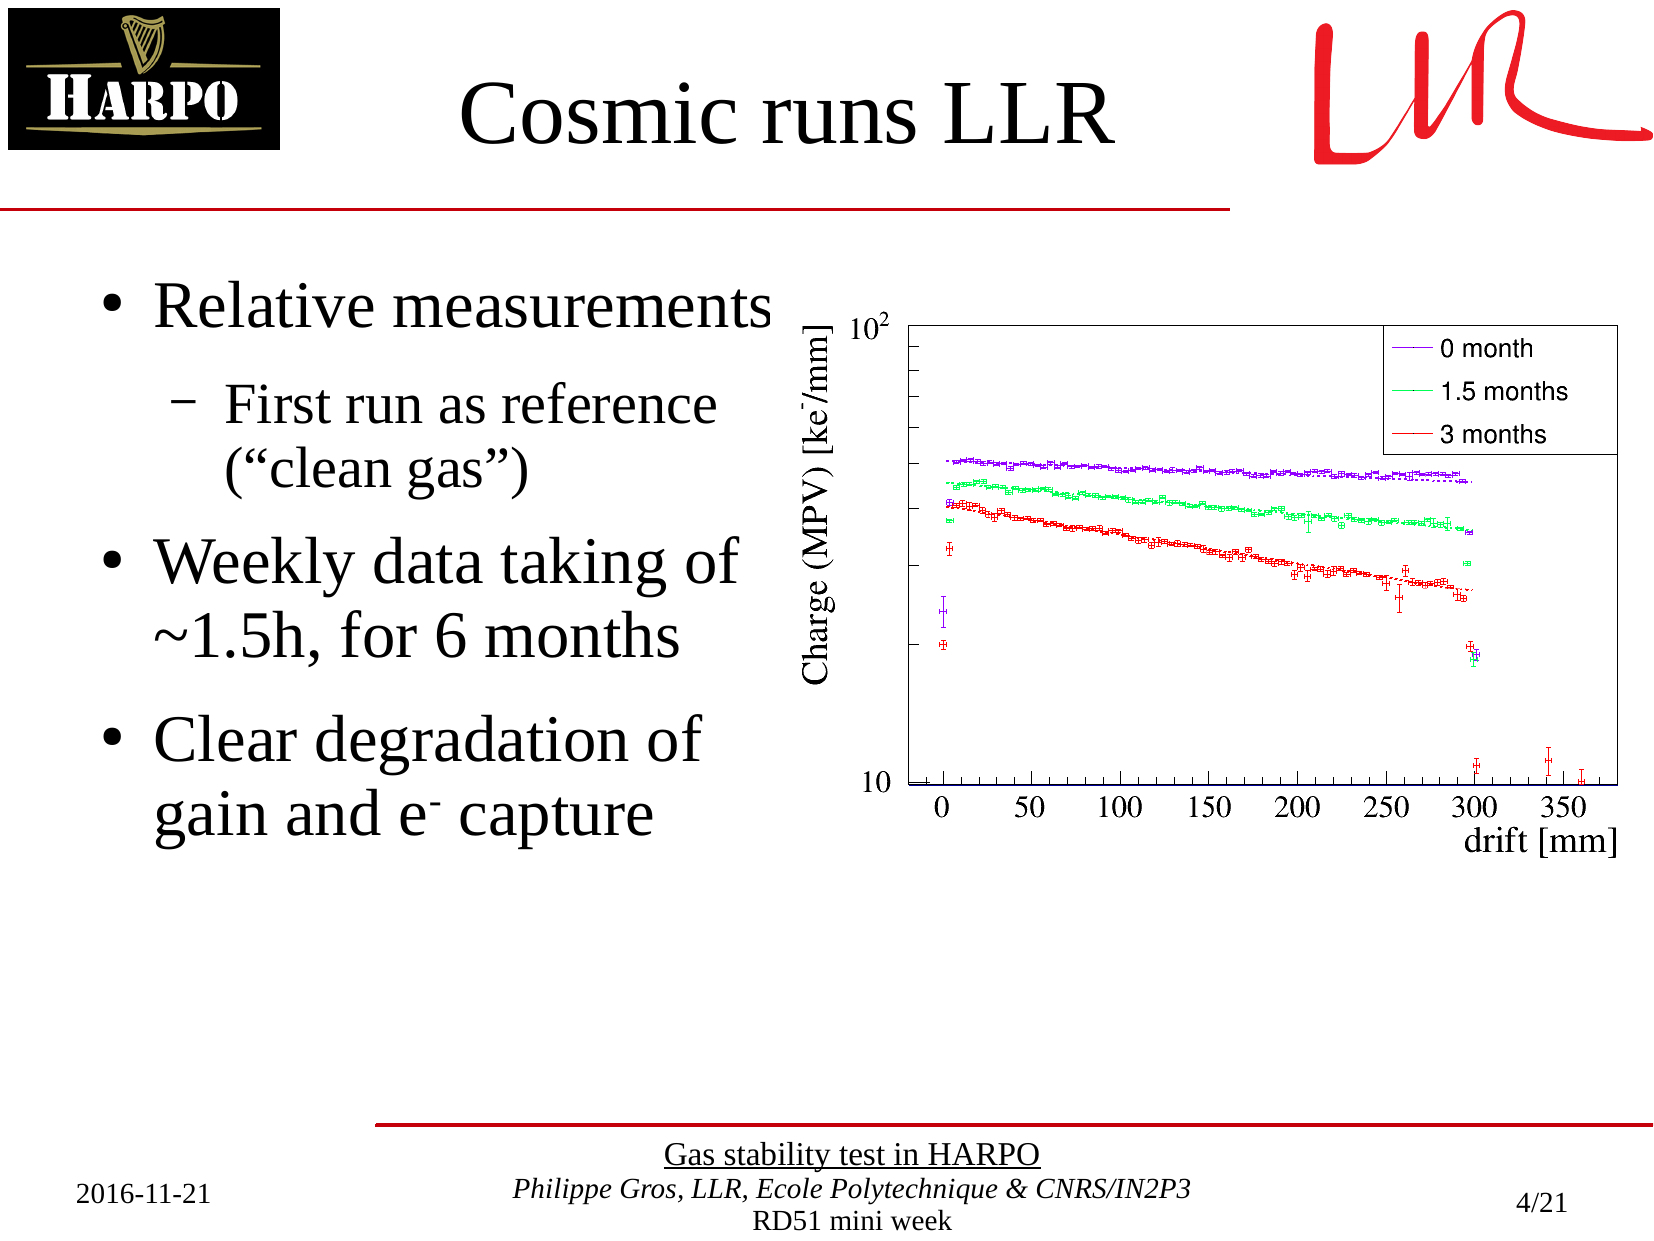

# Cosmic runs LLR
Relative measurements
First run as reference (“clean gas”)
Weekly data taking of ~1.5h, for 6 months
Clear degradation of gain and e- capture
2016-11-21
4